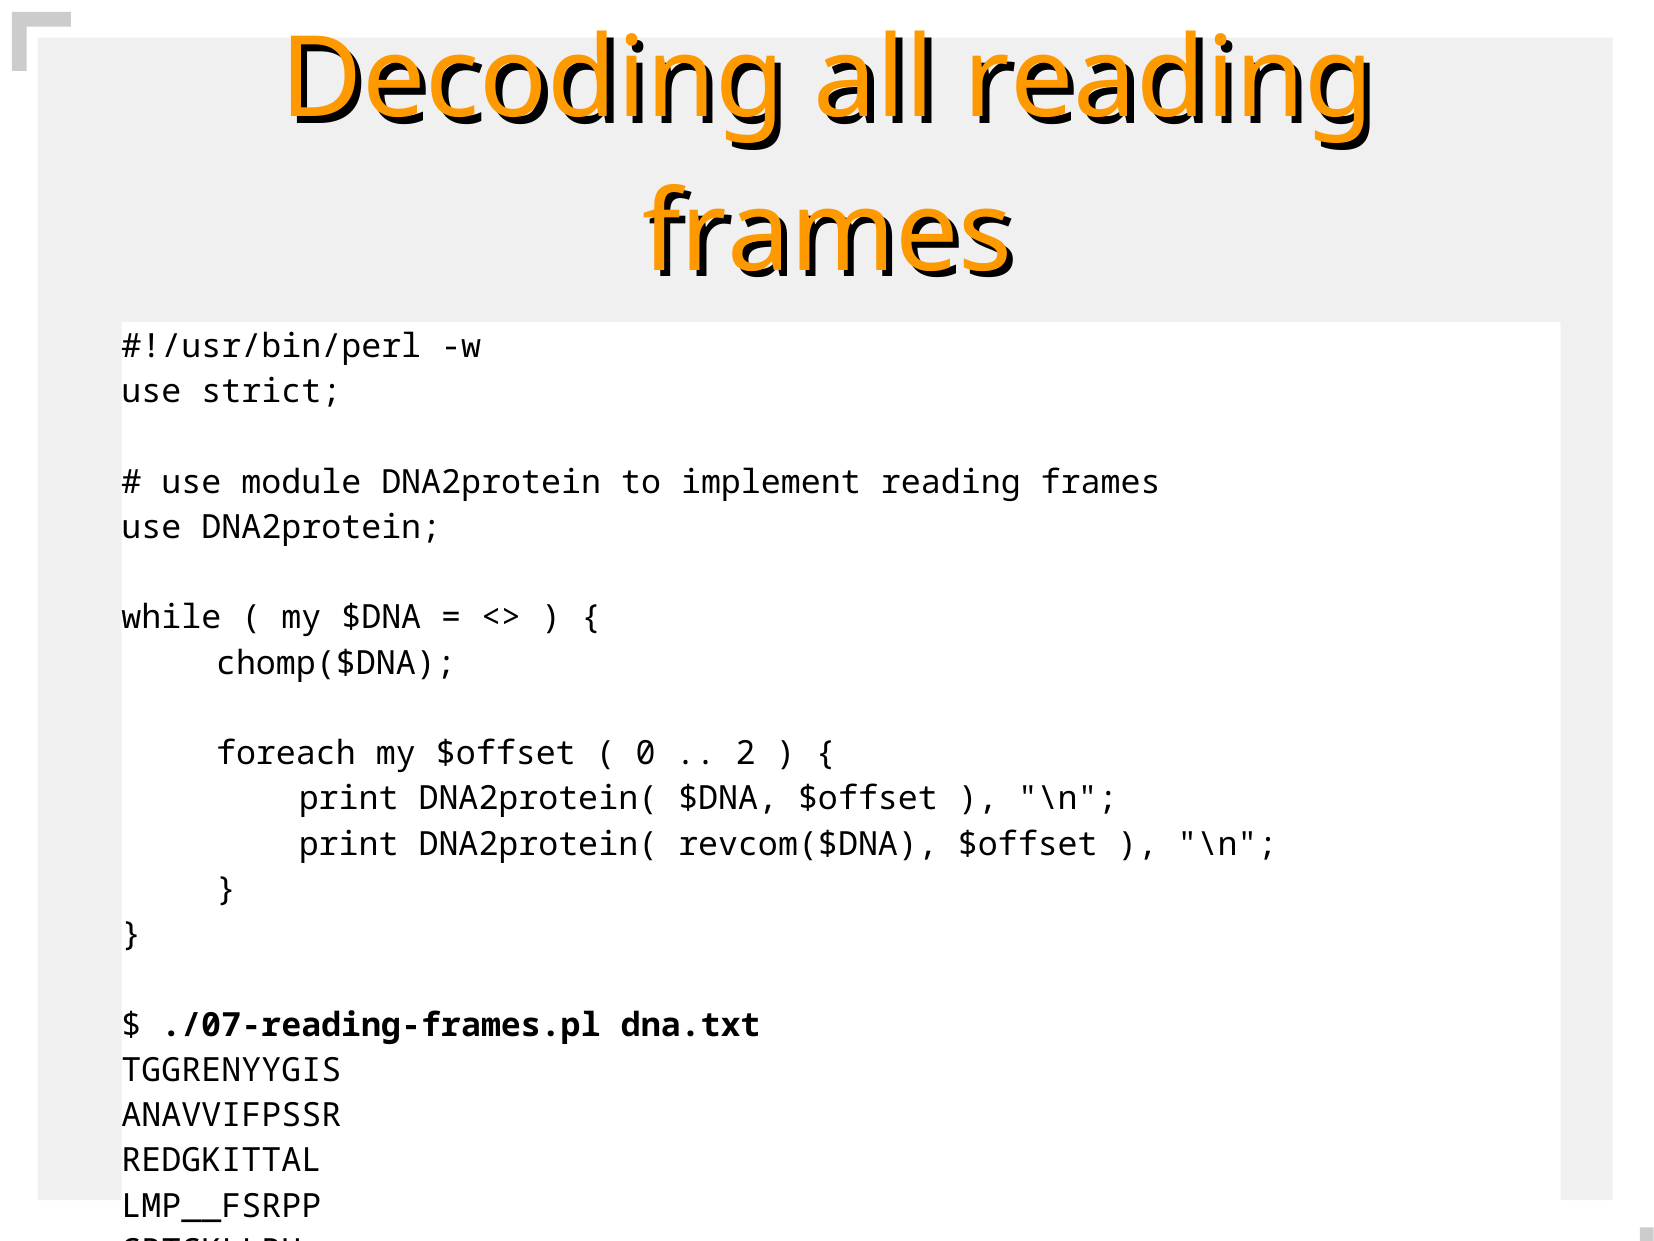

# Decoding all reading frames
#!/usr/bin/perl -w
use strict;
# use module DNA2protein to implement reading frames
use DNA2protein;
while ( my $DNA = <> ) {
chomp($DNA);
foreach my $offset ( 0 .. 2 ) {
print DNA2protein( $DNA, $offset ), "\n";
print DNA2protein( revcom($DNA), $offset ), "\n";
}
}
$ ./07-reading-frames.pl dna.txt
TGGRENYYGIS
ANAVVIFPSSR
REDGKITTAL
LMP__FSRPP
GRTGKLLRH_
_CRSNFPVLP